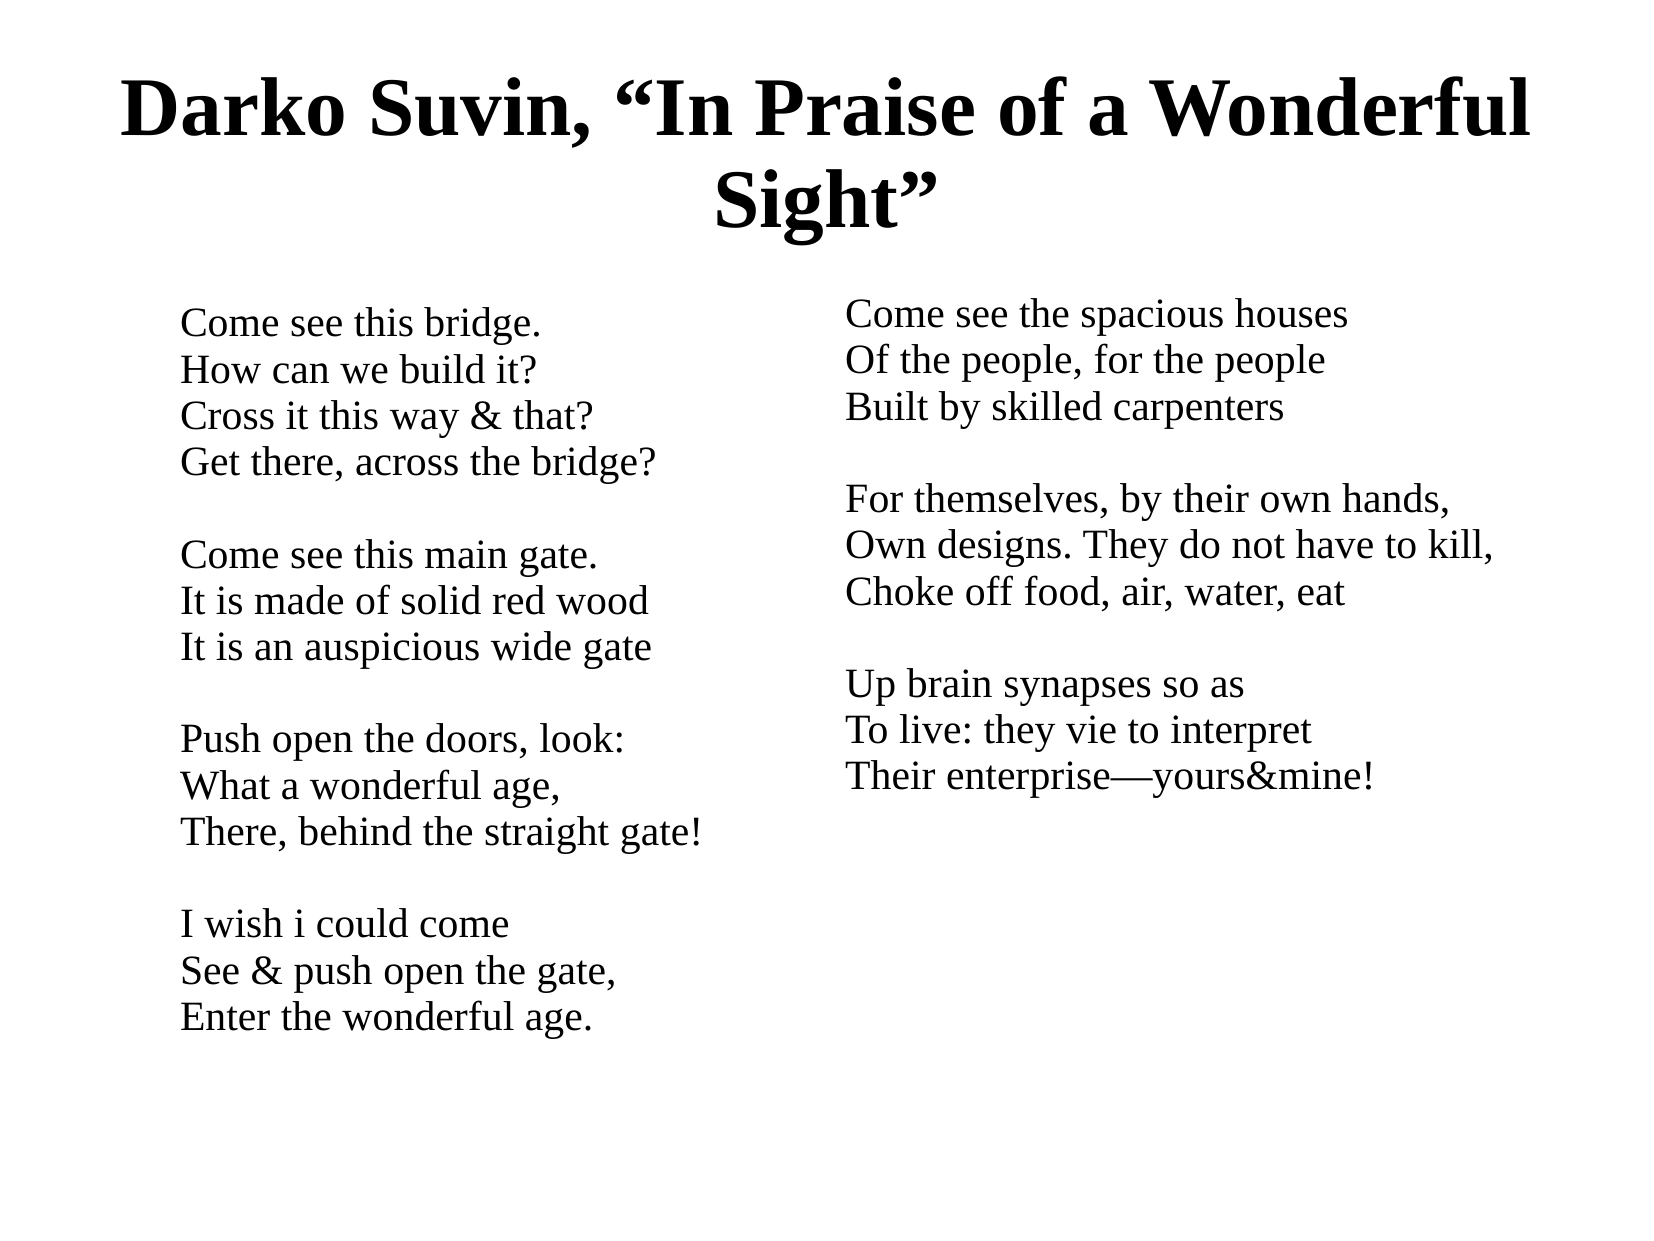

# Darko Suvin, “In Praise of a Wonderful Sight”
Come see the spacious houses
Of the people, for the people
Built by skilled carpenters
For themselves, by their own hands,
Own designs. They do not have to kill,
Choke off food, air, water, eat
Up brain synapses so as
To live: they vie to interpret
Their enterprise—yours&mine!
Come see this bridge.
How can we build it?
Cross it this way & that?
Get there, across the bridge?
Come see this main gate.
It is made of solid red wood
It is an auspicious wide gate
Push open the doors, look:
What a wonderful age,
There, behind the straight gate!
I wish i could come
See & push open the gate,
Enter the wonderful age.